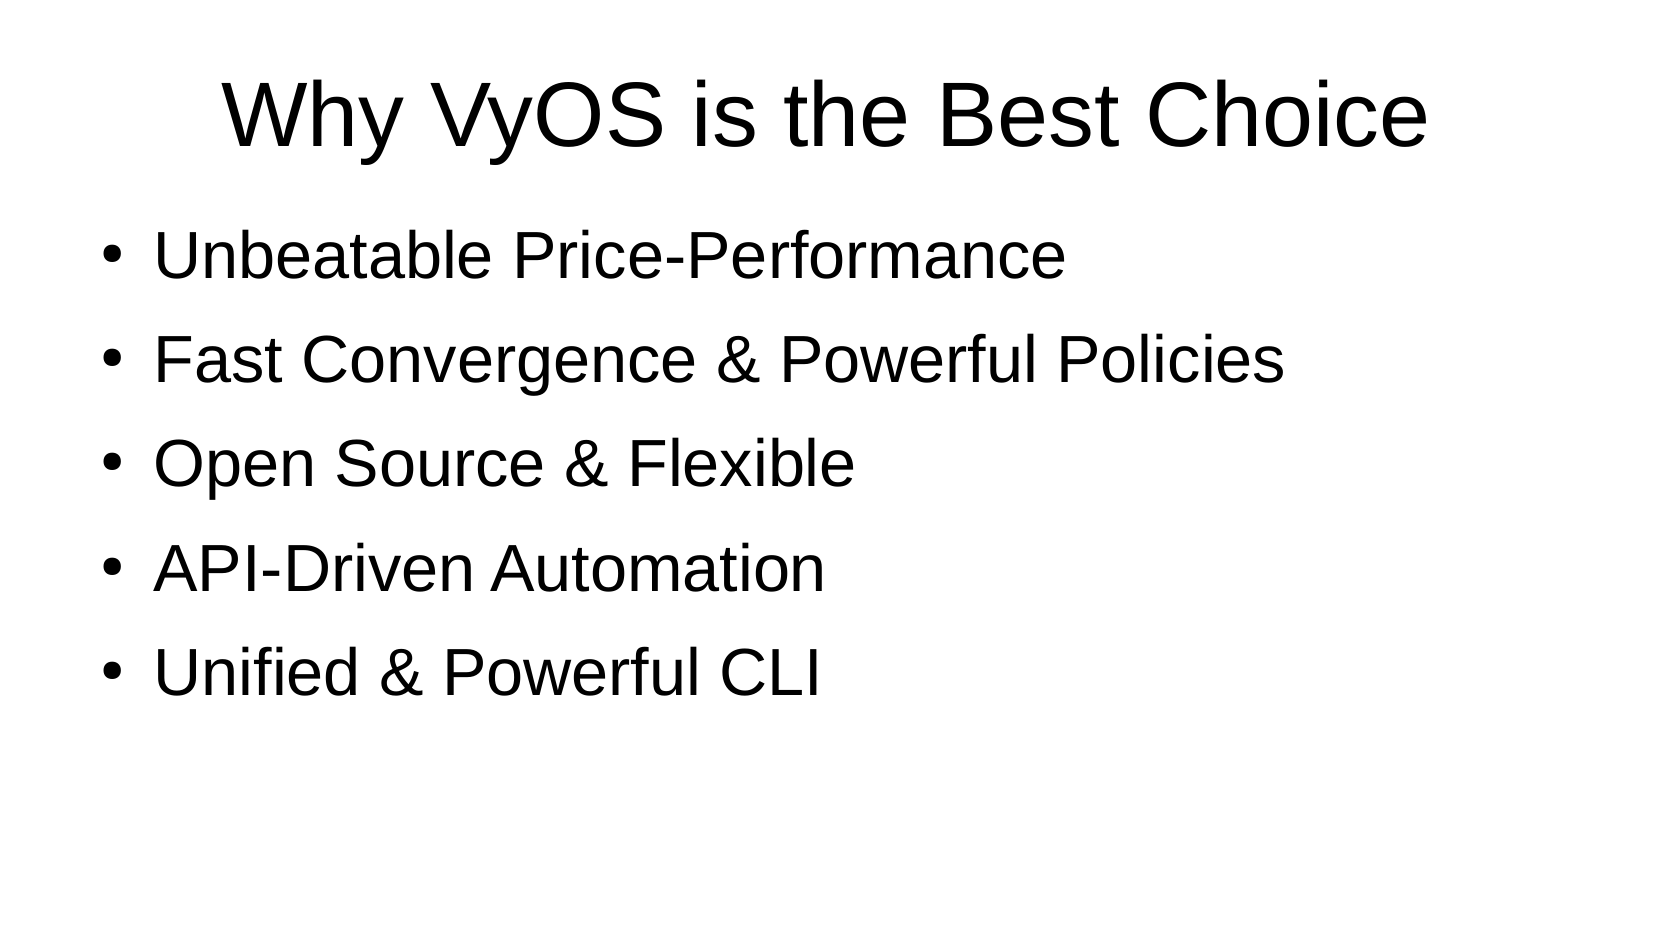

# Why VyOS is the Best Choice
Unbeatable Price-Performance
Fast Convergence & Powerful Policies
Open Source & Flexible
API-Driven Automation
Unified & Powerful CLI